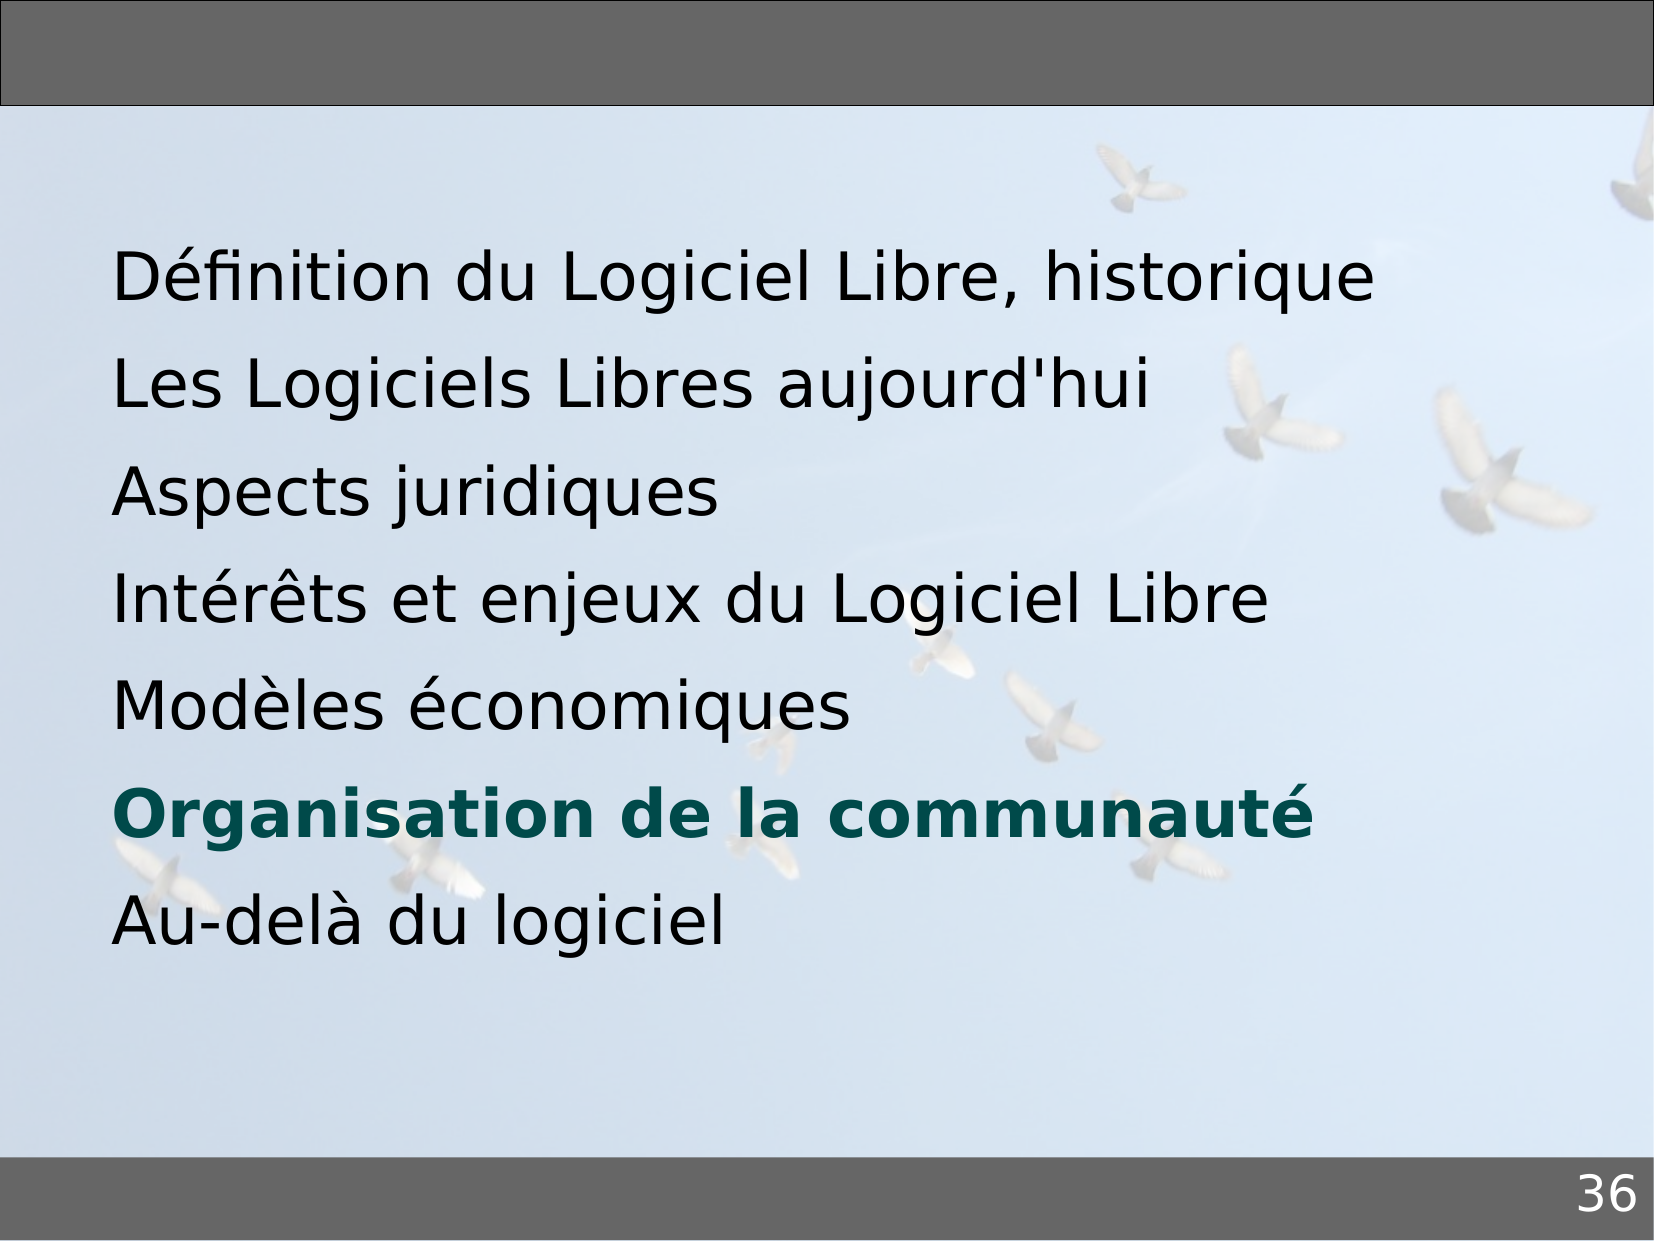

# Définition du Logiciel Libre, historique
Les Logiciels Libres aujourd'hui
Aspects juridiques
Intérêts et enjeux du Logiciel Libre
Modèles économiques
Organisation de la communauté
Au-delà du logiciel